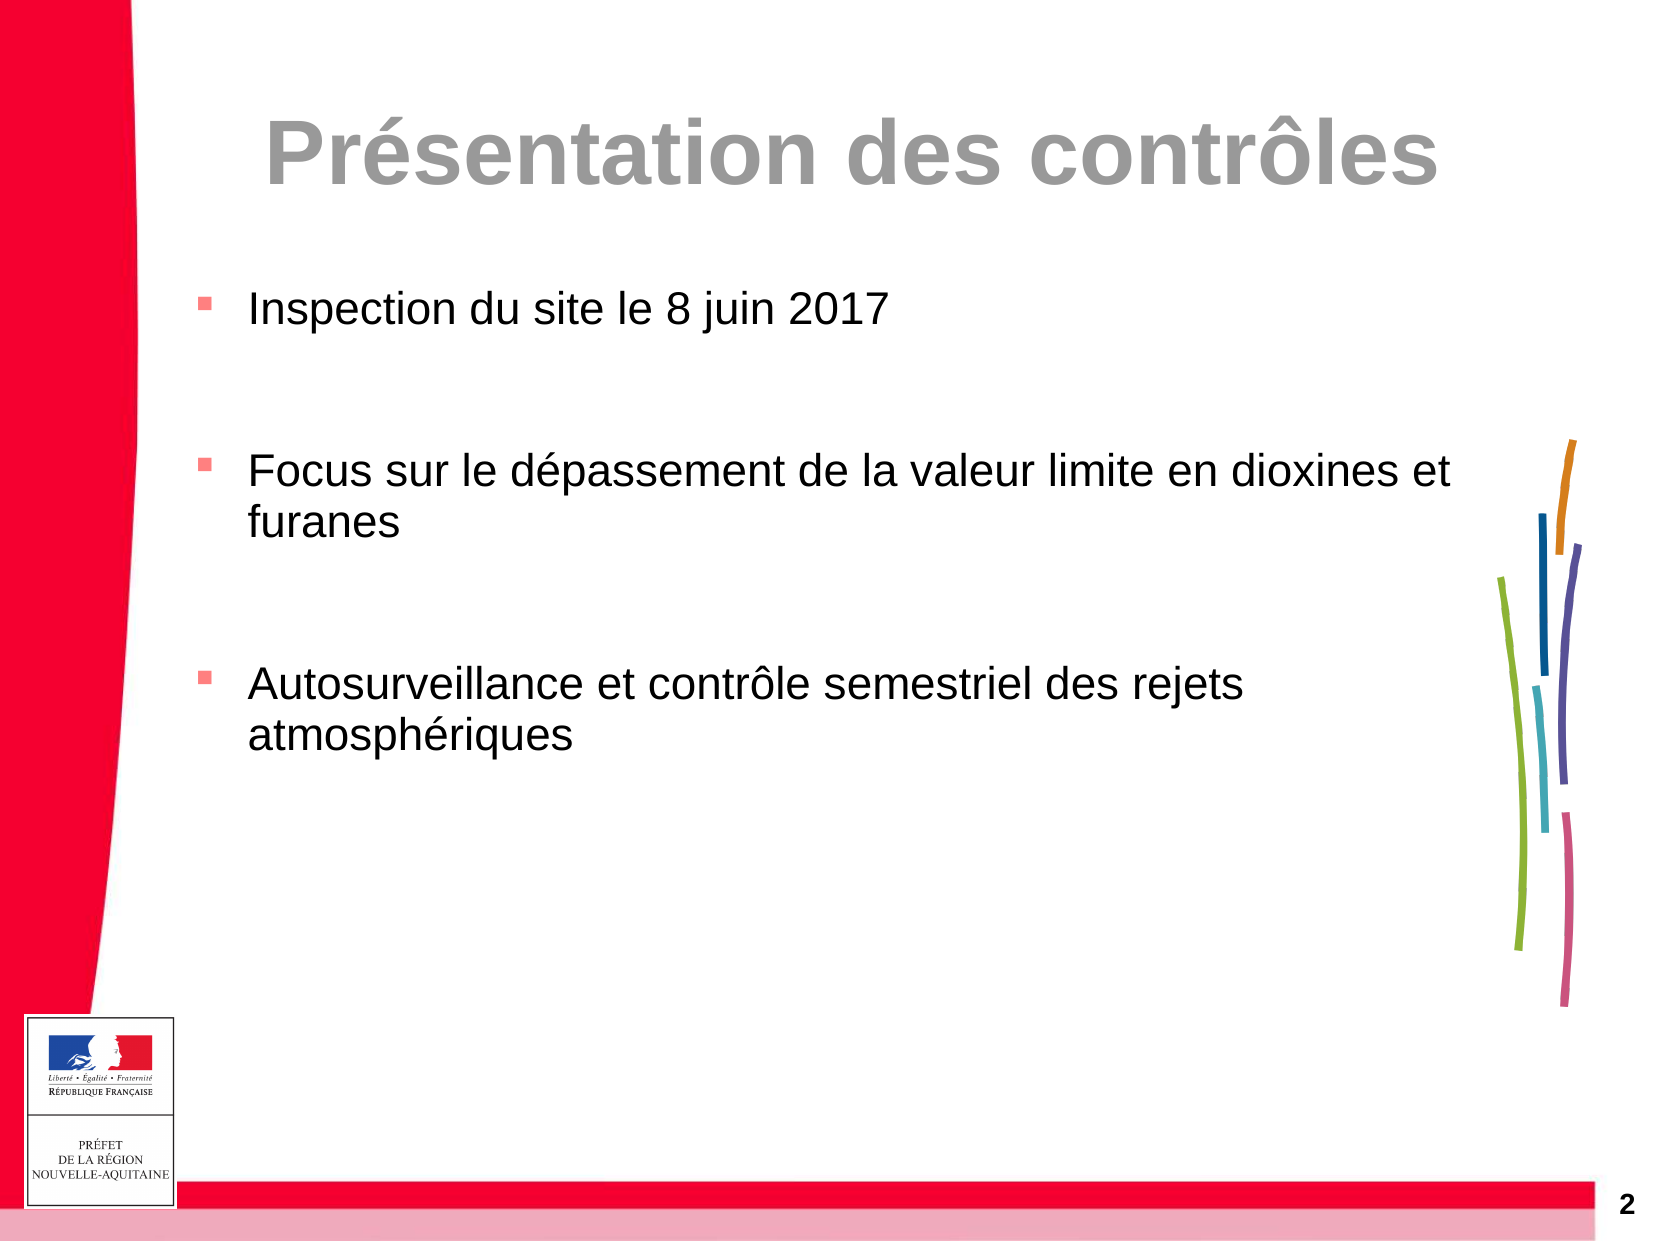

# Présentation des contrôles
Inspection du site le 8 juin 2017
Focus sur le dépassement de la valeur limite en dioxines et furanes
Autosurveillance et contrôle semestriel des rejets atmosphériques
2